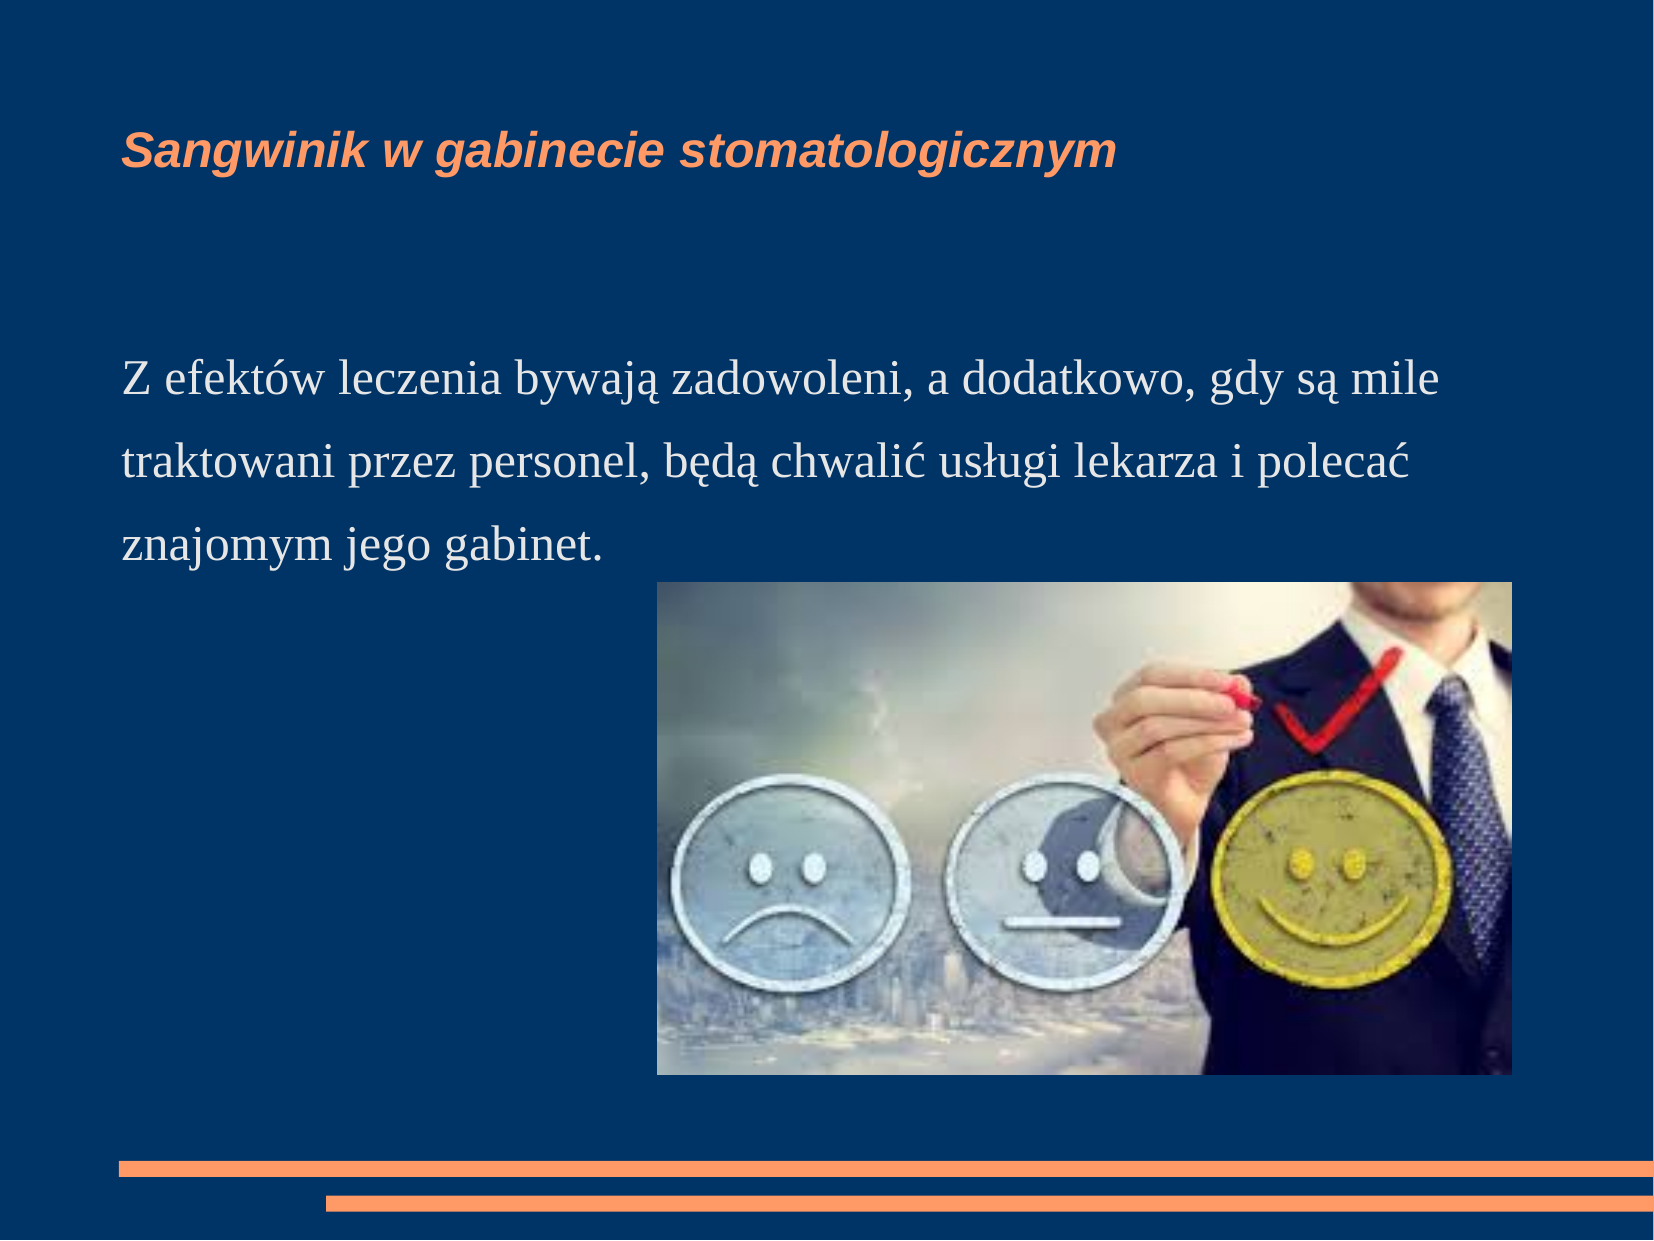

# Sangwinik w gabinecie stomatologicznym
Z efektów leczenia bywają zadowoleni, a dodatkowo, gdy są mile traktowani przez personel, będą chwalić usługi lekarza i polecać znajomym jego gabinet.